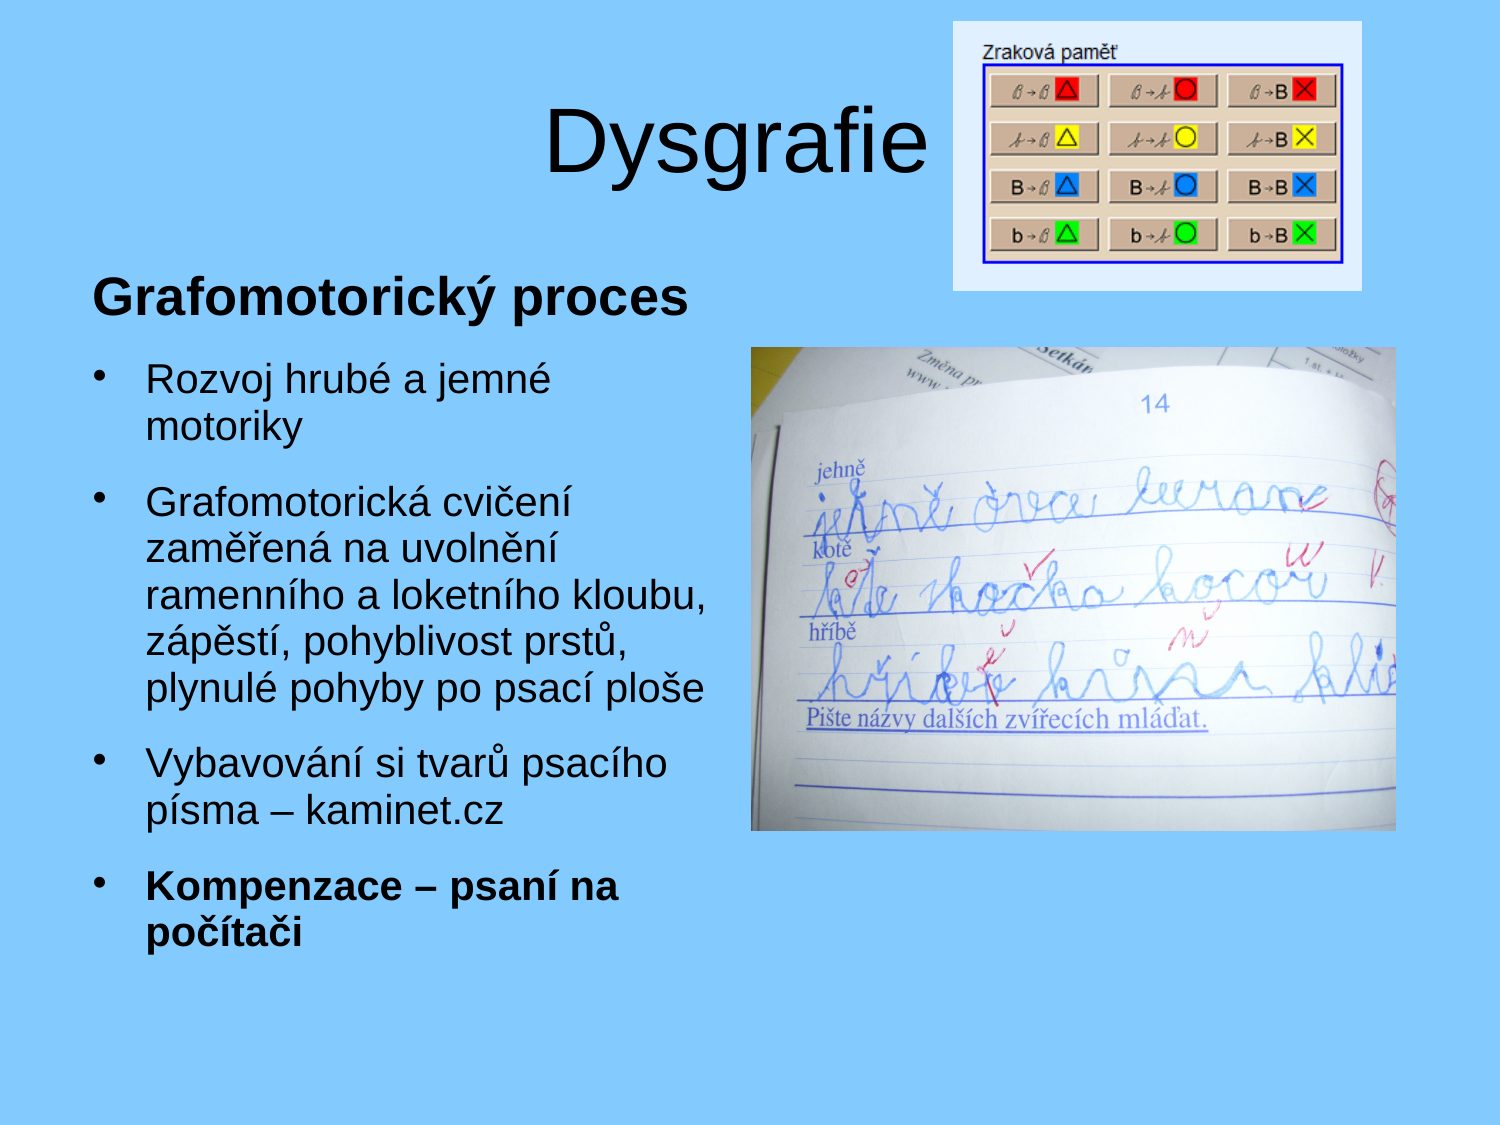

# Dysgrafie
Grafomotorický proces
Rozvoj hrubé a jemné motoriky
Grafomotorická cvičení zaměřená na uvolnění ramenního a loketního kloubu, zápěstí, pohyblivost prstů, plynulé pohyby po psací ploše
Vybavování si tvarů psacího písma – kaminet.cz
Kompenzace – psaní na počítači